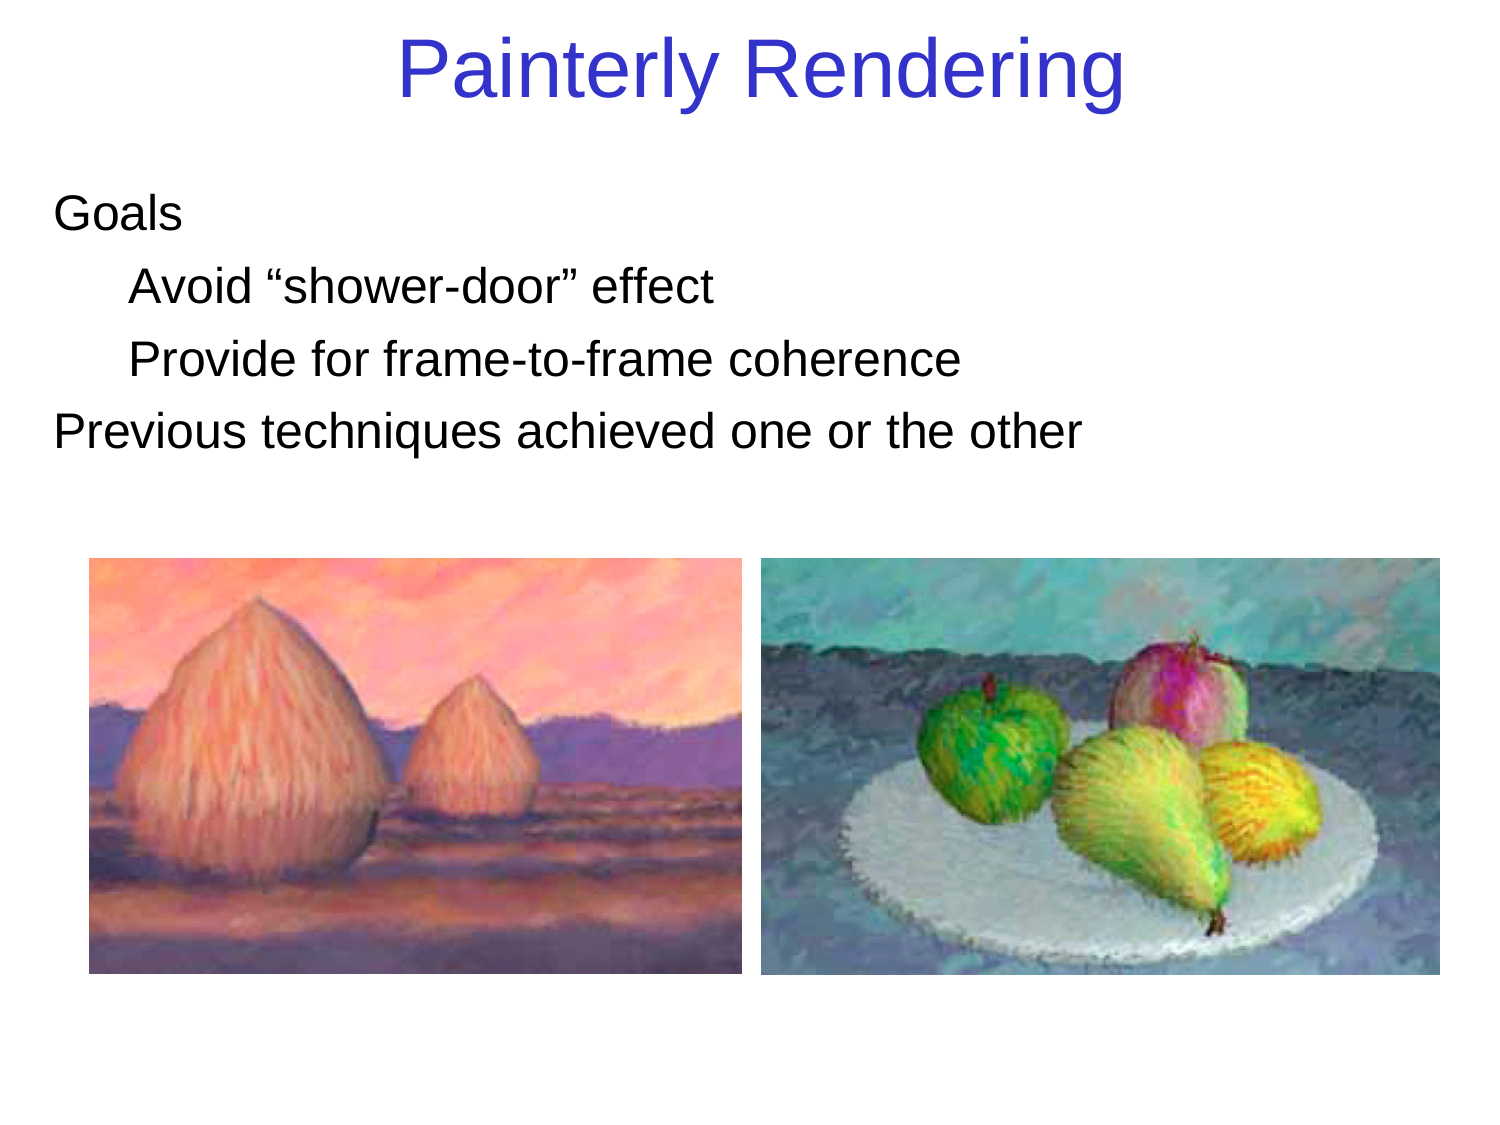

# Painterly Rendering
Goals
Avoid “shower-door” effect
Provide for frame-to-frame coherence
Previous techniques achieved one or the other